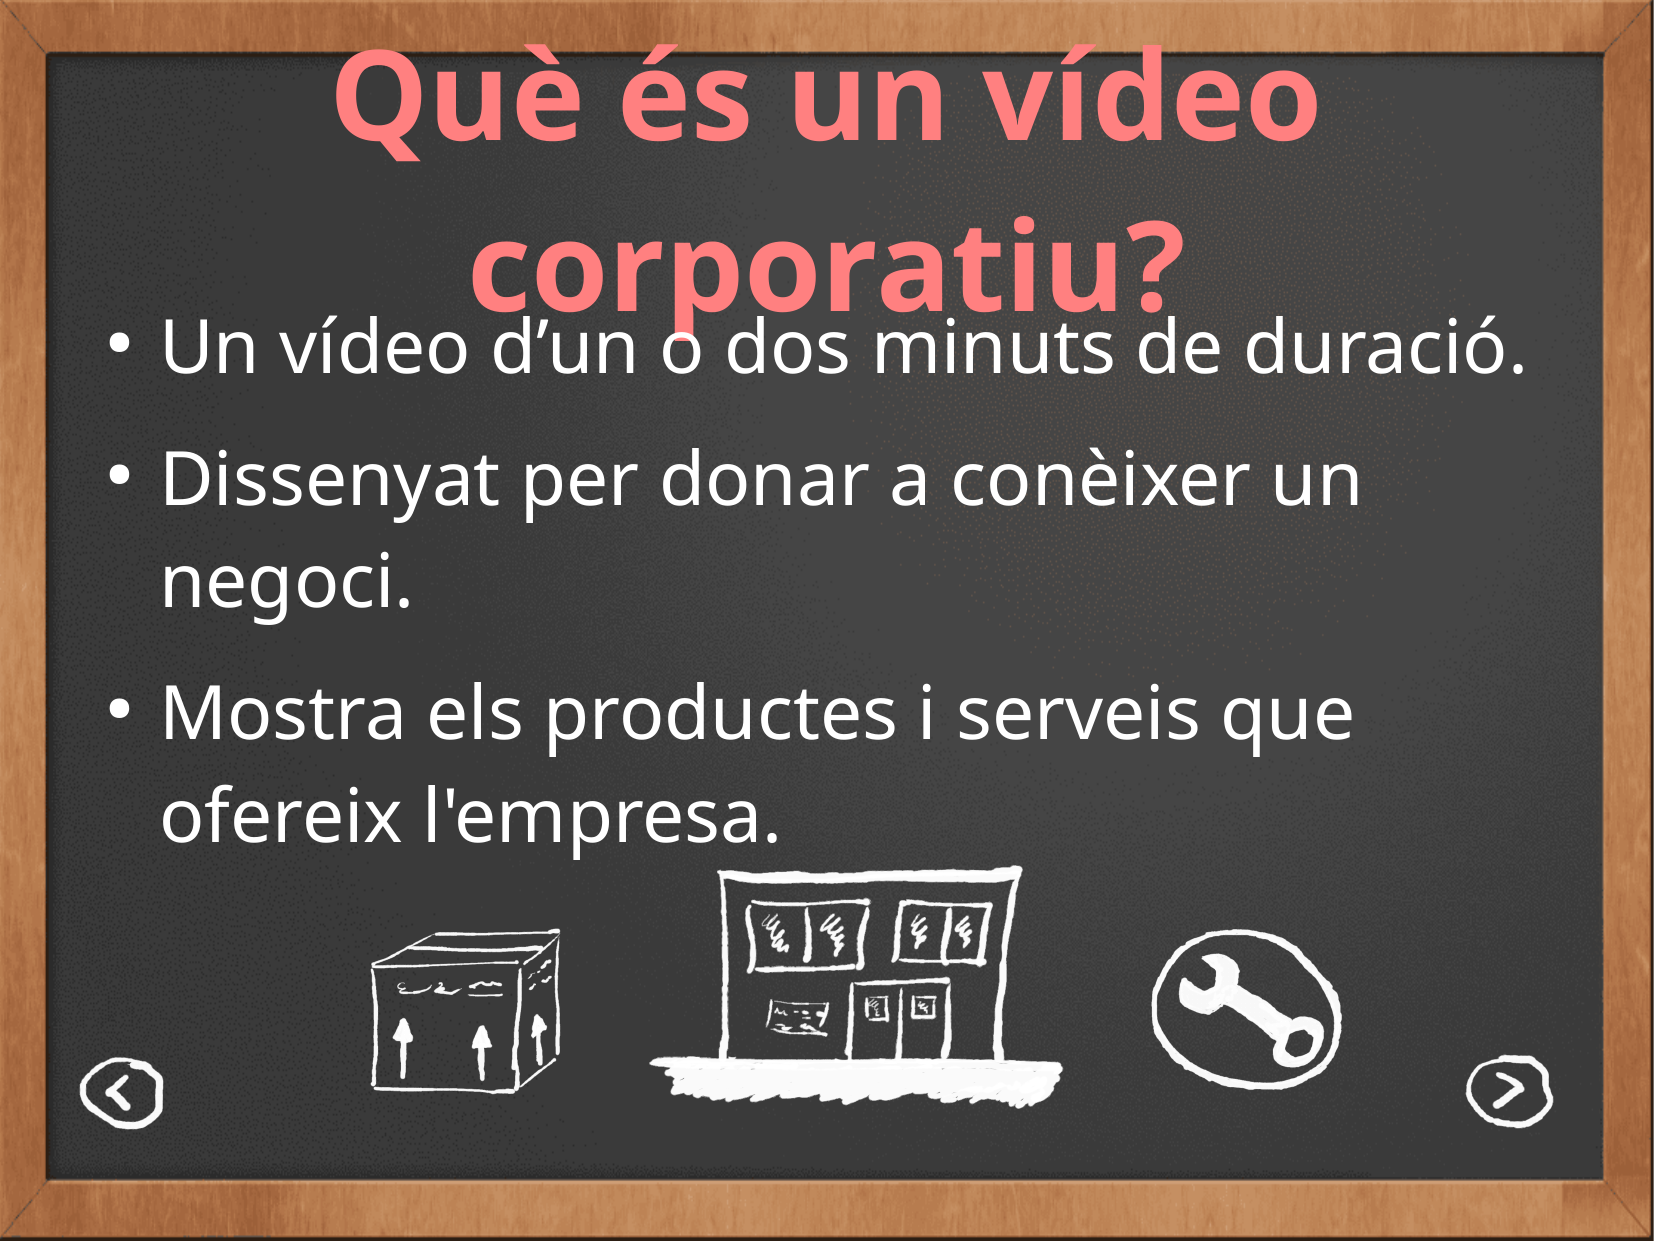

# Què és un vídeo corporatiu?
Un vídeo d’un o dos minuts de duració.
Dissenyat per donar a conèixer un negoci.
Mostra els productes i serveis que ofereix l'empresa.